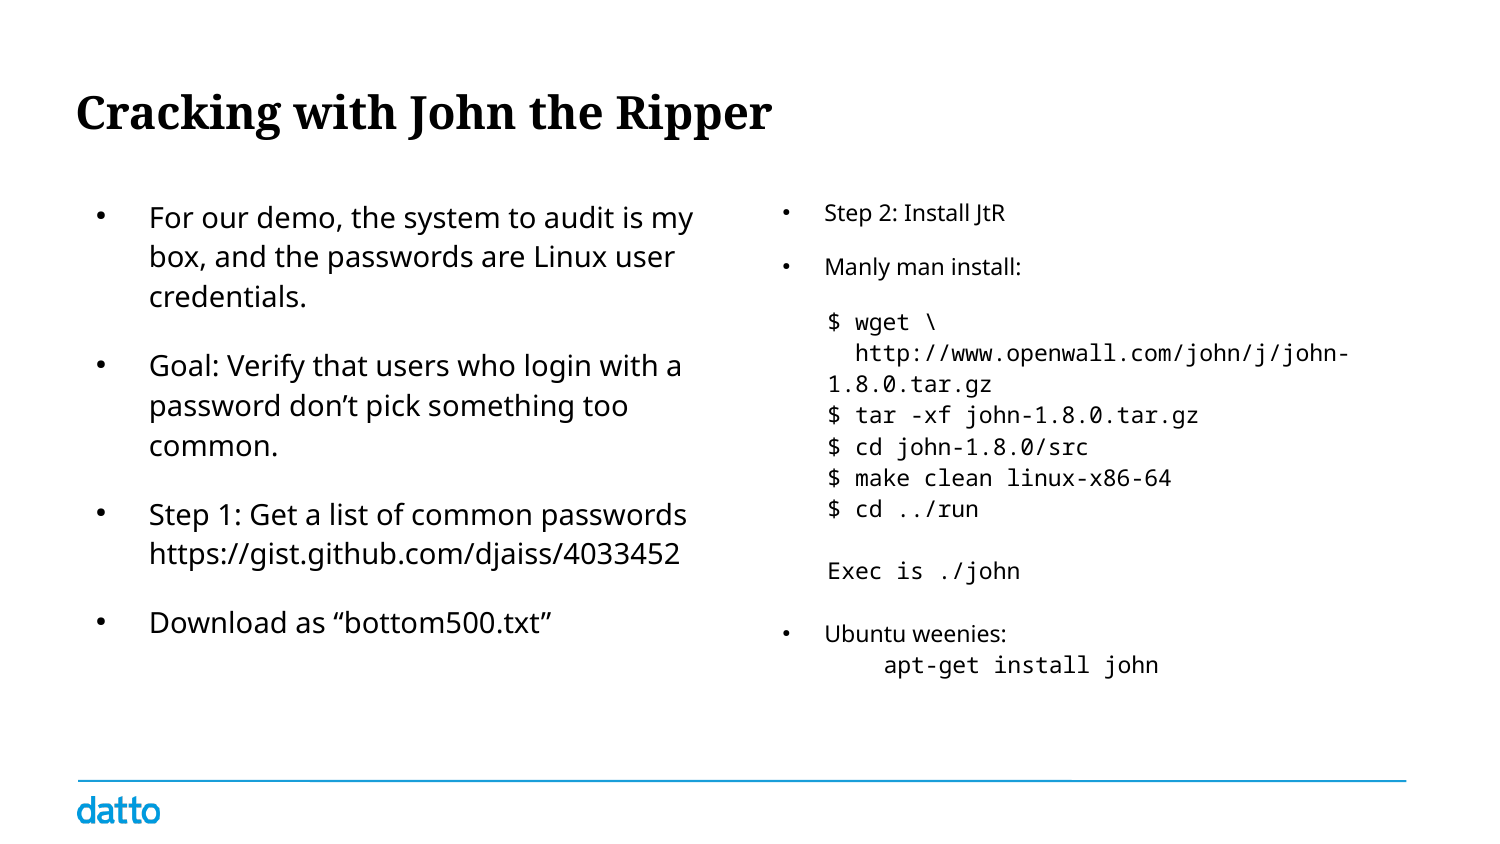

# Cracking with John the Ripper
For our demo, the system to audit is my box, and the passwords are Linux user credentials.
Goal: Verify that users who login with a password don’t pick something too common.
Step 1: Get a list of common passwords
https://gist.github.com/djaiss/4033452
Download as “bottom500.txt”
Step 2: Install JtR
Manly man install:
$ wget \
 http://www.openwall.com/john/j/john-1.8.0.tar.gz
$ tar -xf john-1.8.0.tar.gz
$ cd john-1.8.0/src
$ make clean linux-x86-64
$ cd ../run
Exec is ./john
Ubuntu weenies:
	apt-get install john